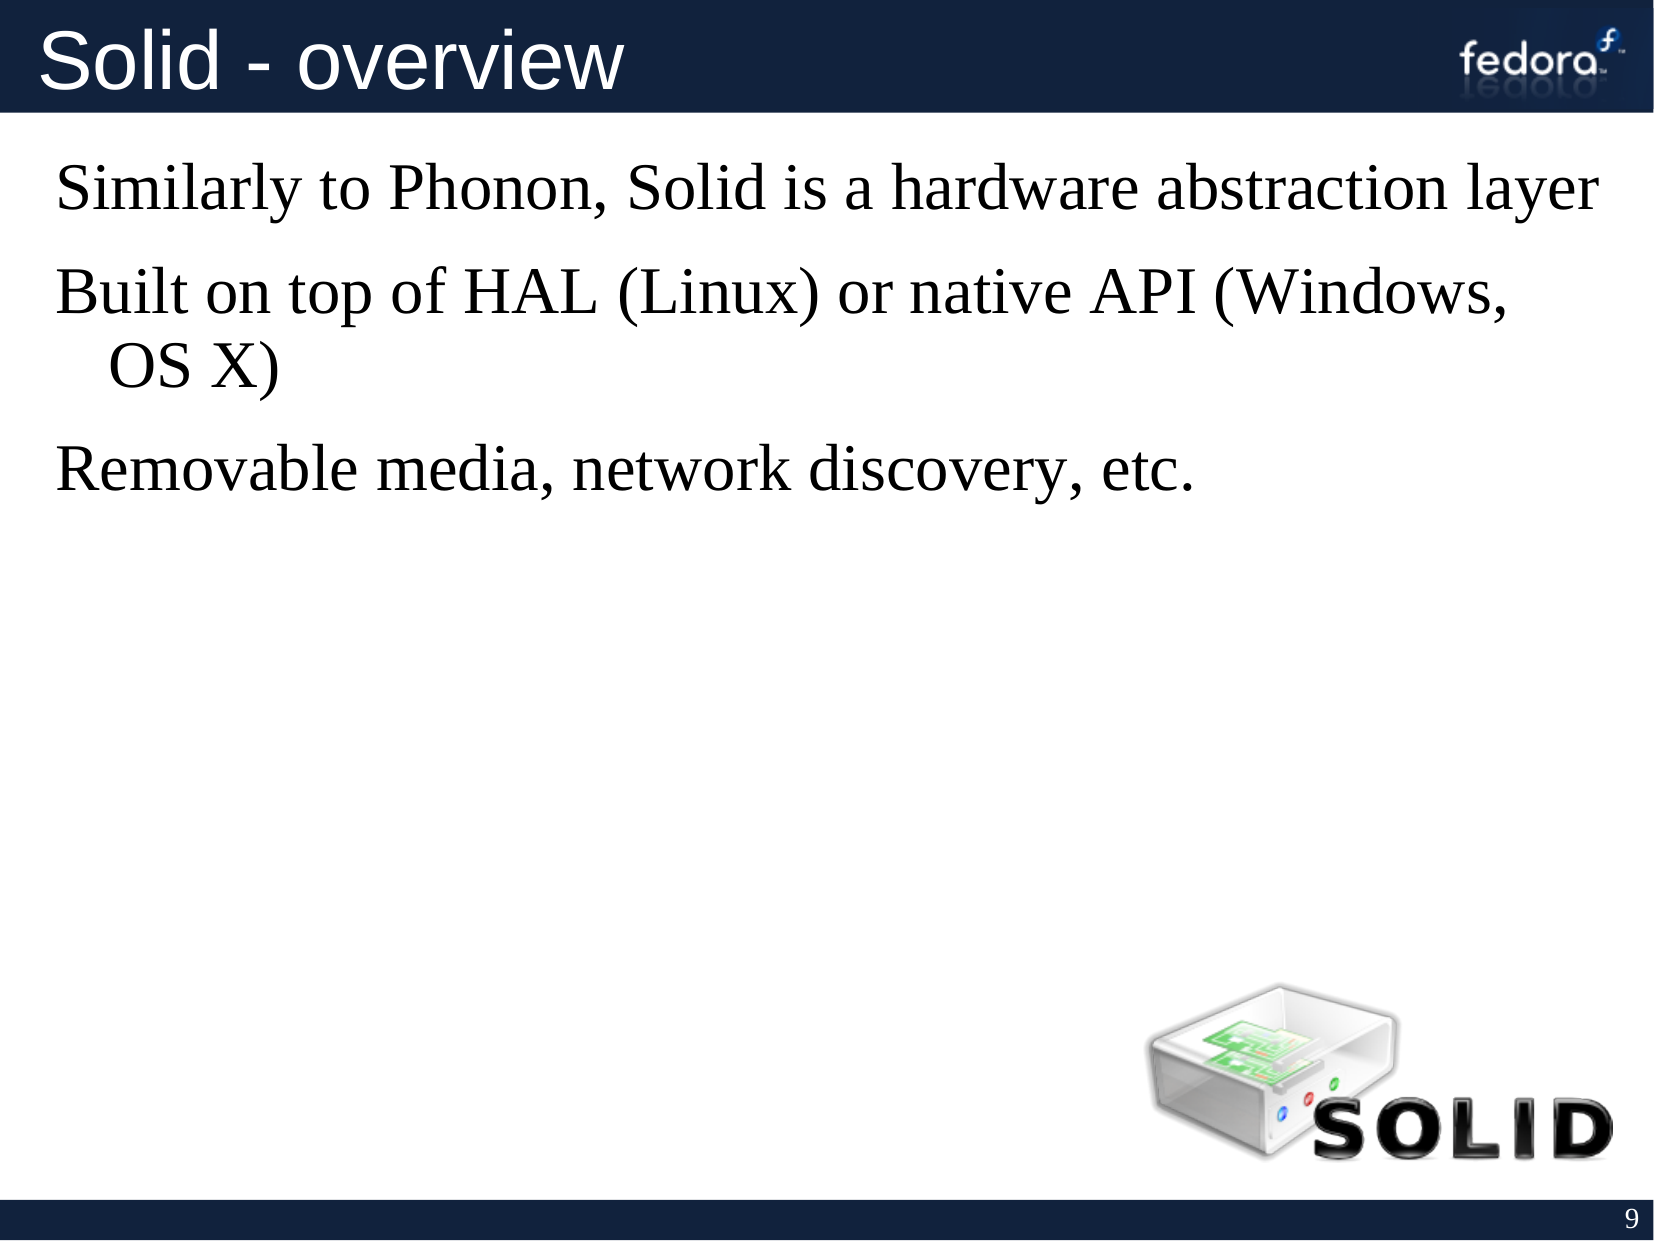

# Solid - overview
Similarly to Phonon, Solid is a hardware abstraction layer
Built on top of HAL (Linux) or native API (Windows, OS X)
Removable media, network discovery, etc.